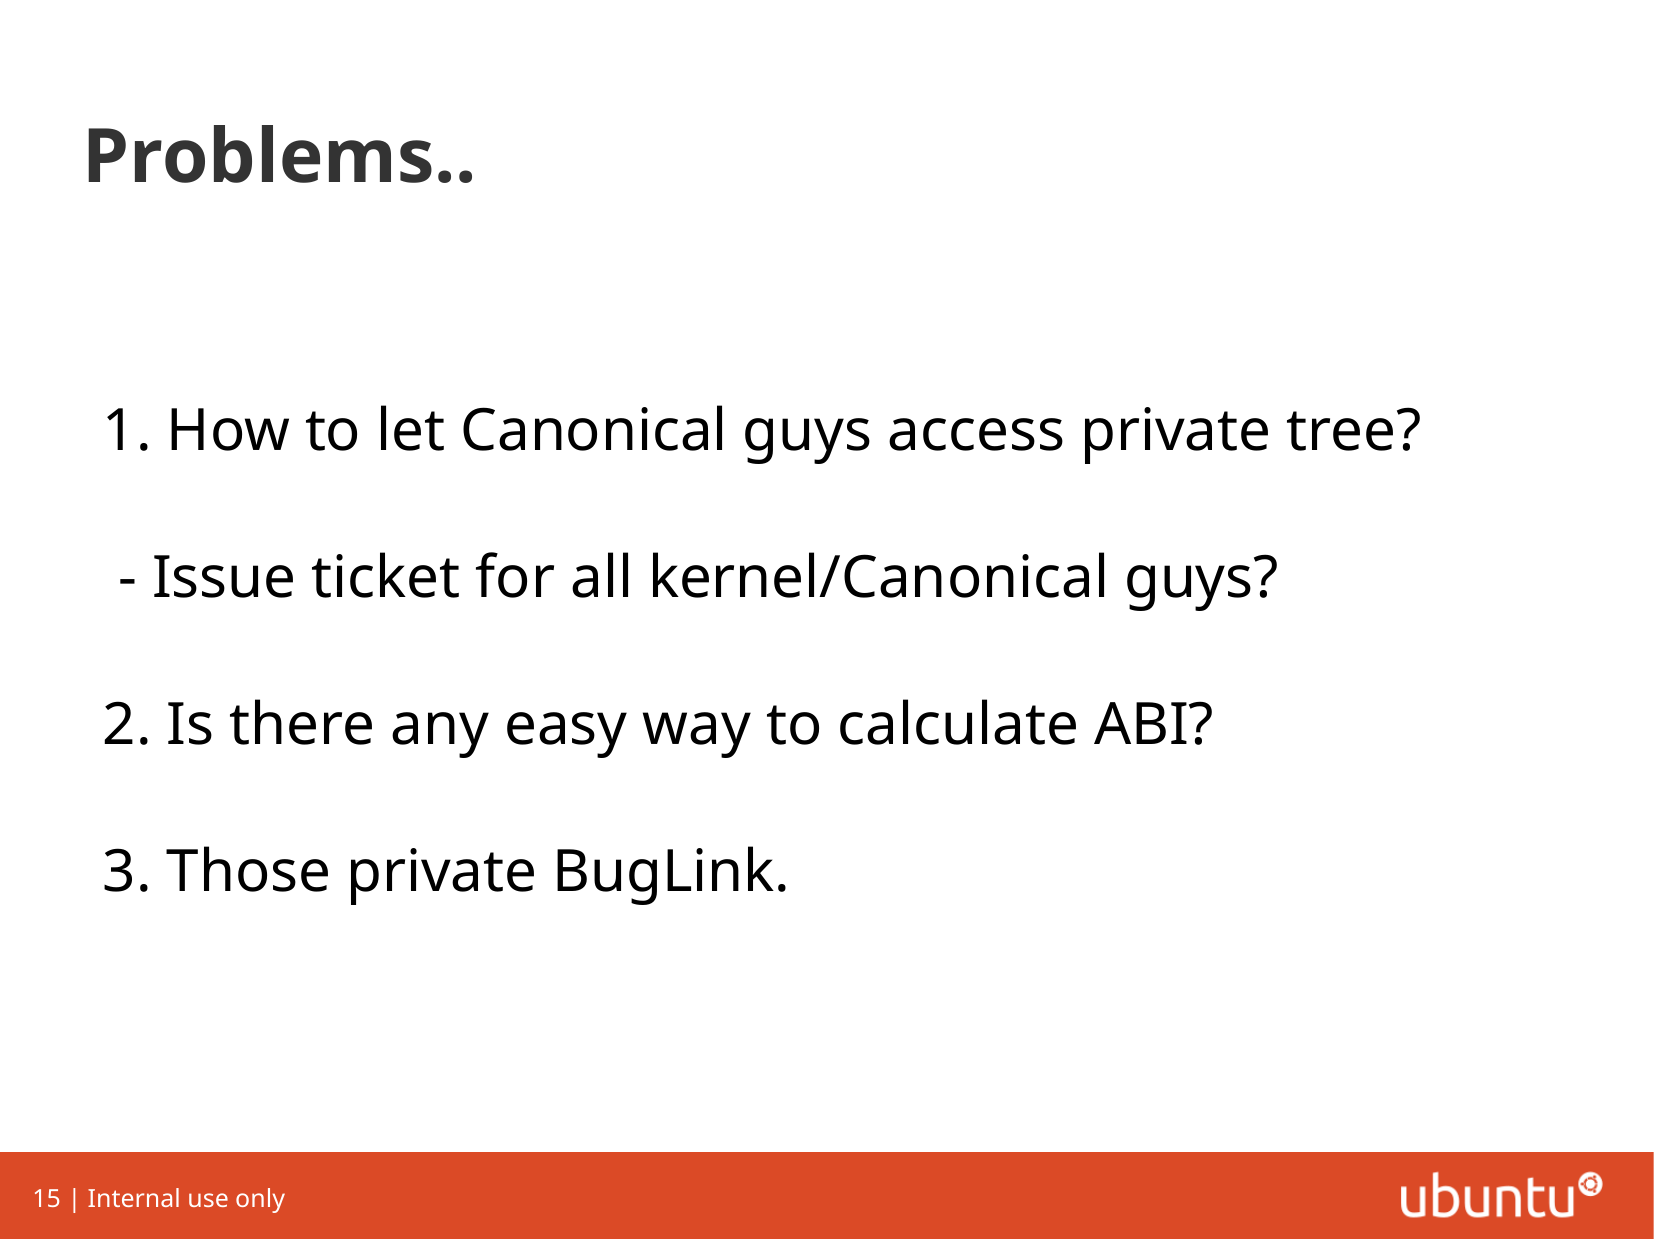

# Problems..
1. How to let Canonical guys access private tree?
 - Issue ticket for all kernel/Canonical guys?
2. Is there any easy way to calculate ABI?
3. Those private BugLink.